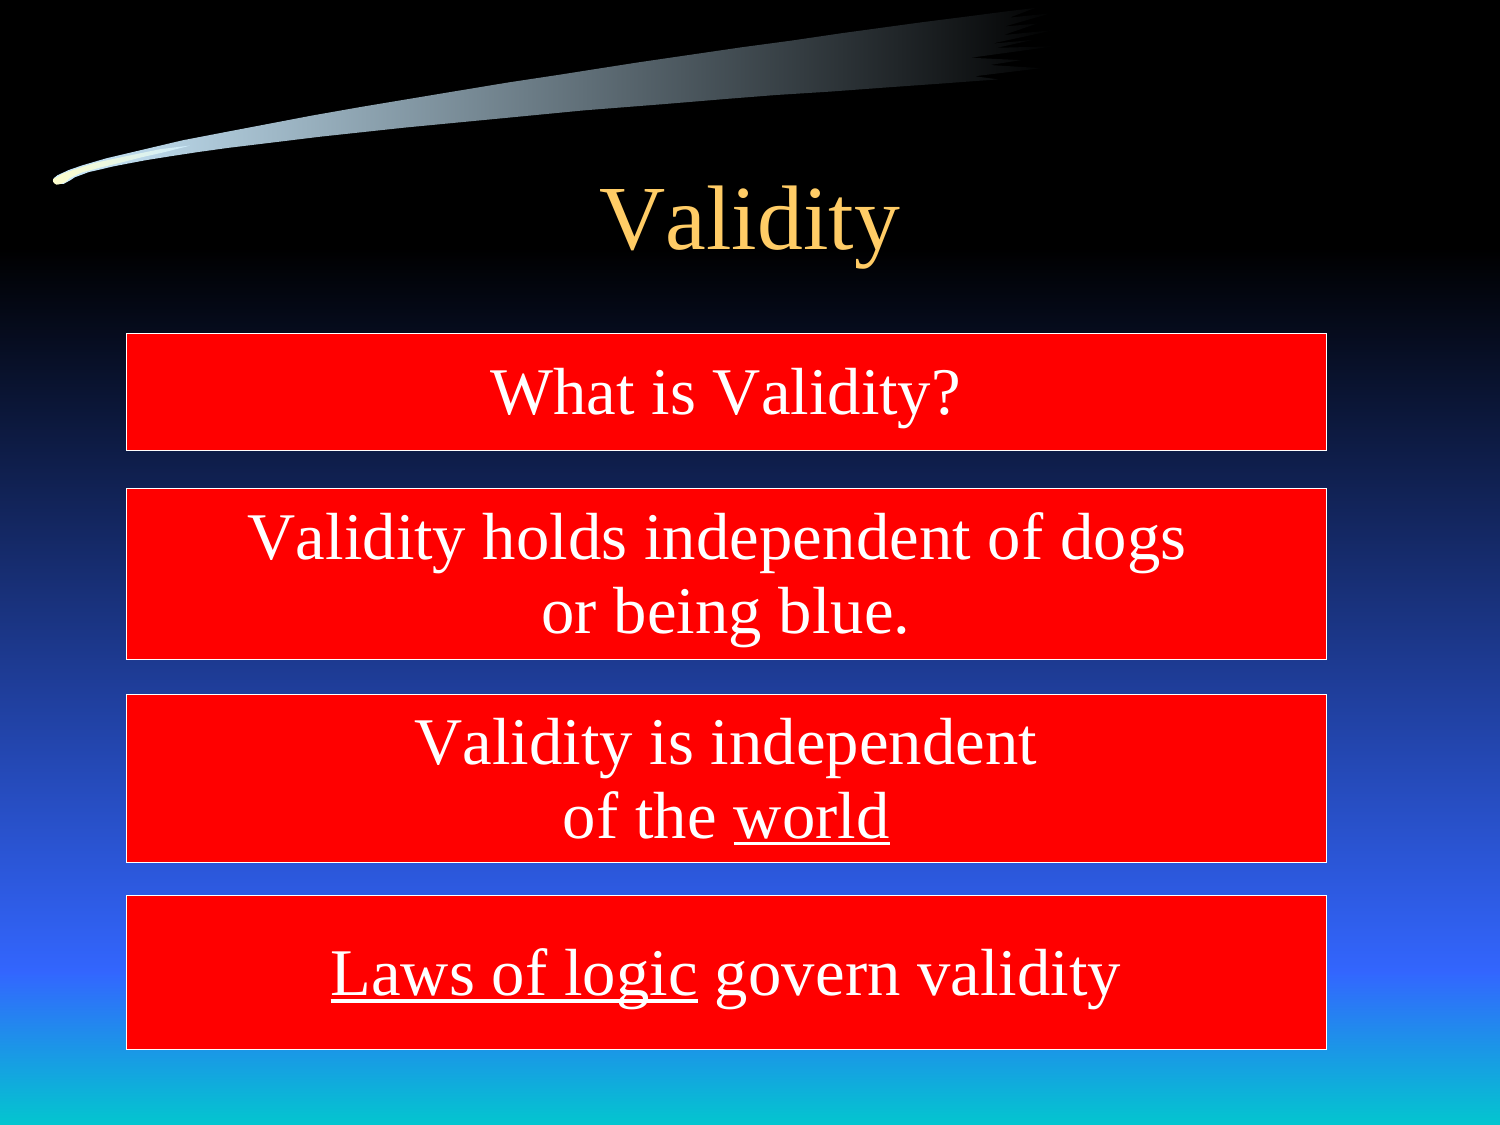

# Validity
What is Validity?
Validity holds independent of dogs
or being blue.
Validity is independent
of the world
Laws of logic govern validity